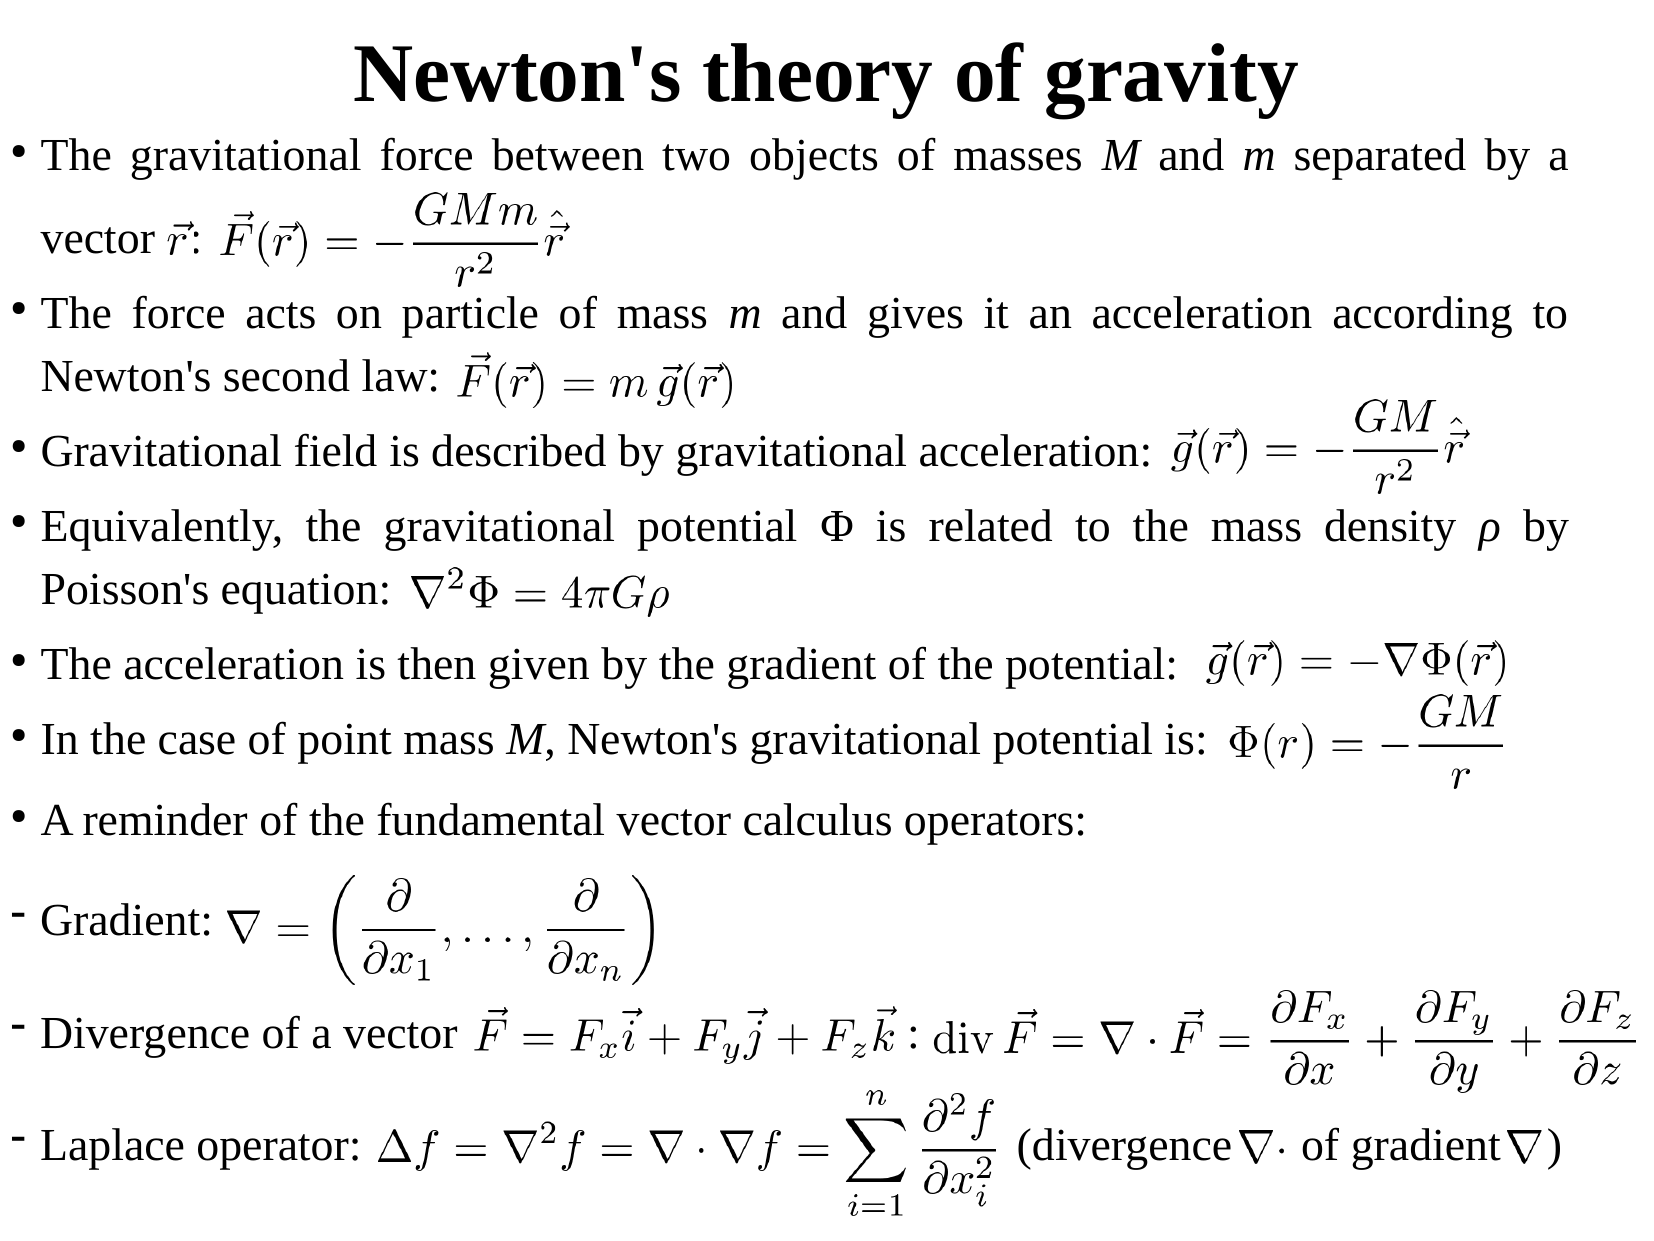

# Newton's theory of gravity
The gravitational force between two objects of masses M and m separated by a vector :
The force acts on particle of mass m and gives it an acceleration according to Newton's second law:
Gravitational field is described by gravitational acceleration:
Equivalently, the gravitational potential Φ is related to the mass density ρ by Poisson's equation:
The acceleration is then given by the gradient of the potential:
In the case of point mass M, Newton's gravitational potential is:
A reminder of the fundamental vector calculus operators:
Gradient:
Divergence of a vector : :
Laplace operator: (divergence of gradient )